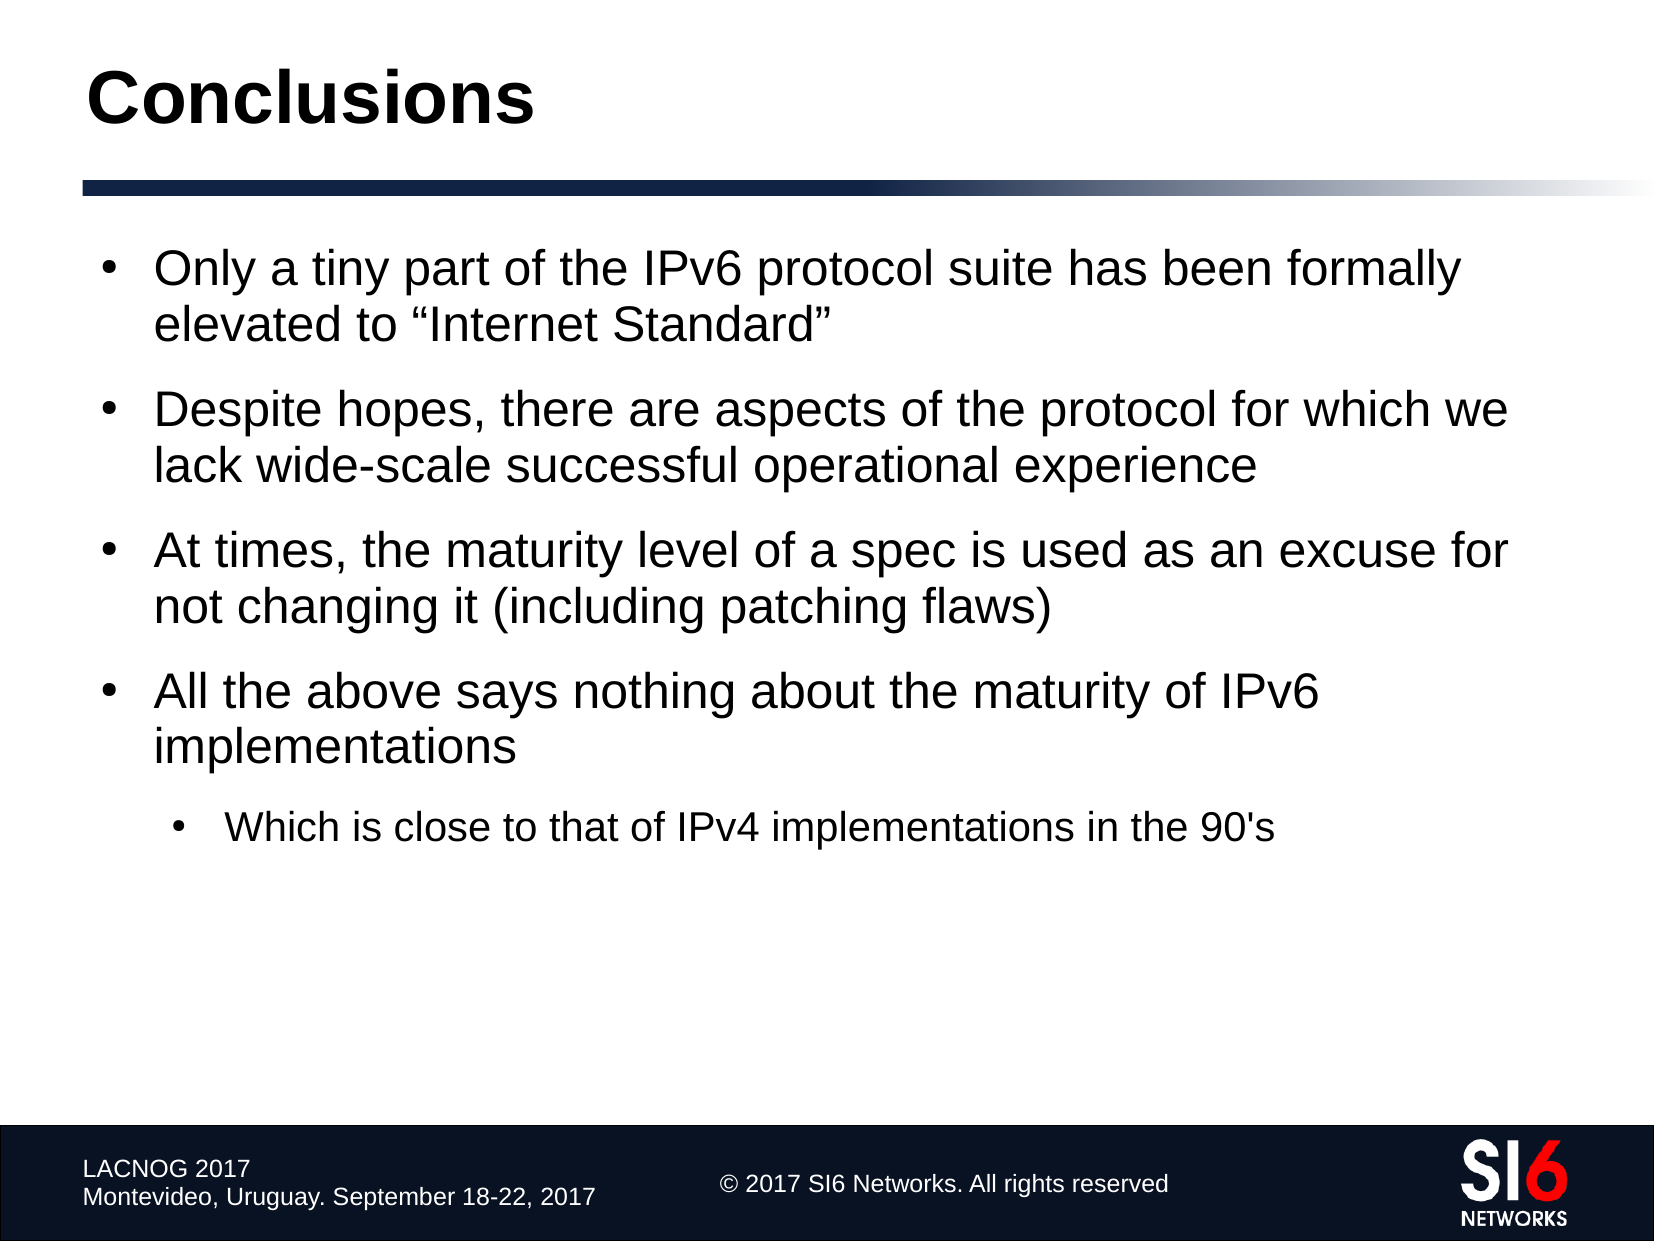

# Conclusions
Only a tiny part of the IPv6 protocol suite has been formally elevated to “Internet Standard”
Despite hopes, there are aspects of the protocol for which we lack wide-scale successful operational experience
At times, the maturity level of a spec is used as an excuse for not changing it (including patching flaws)
All the above says nothing about the maturity of IPv6 implementations
Which is close to that of IPv4 implementations in the 90's